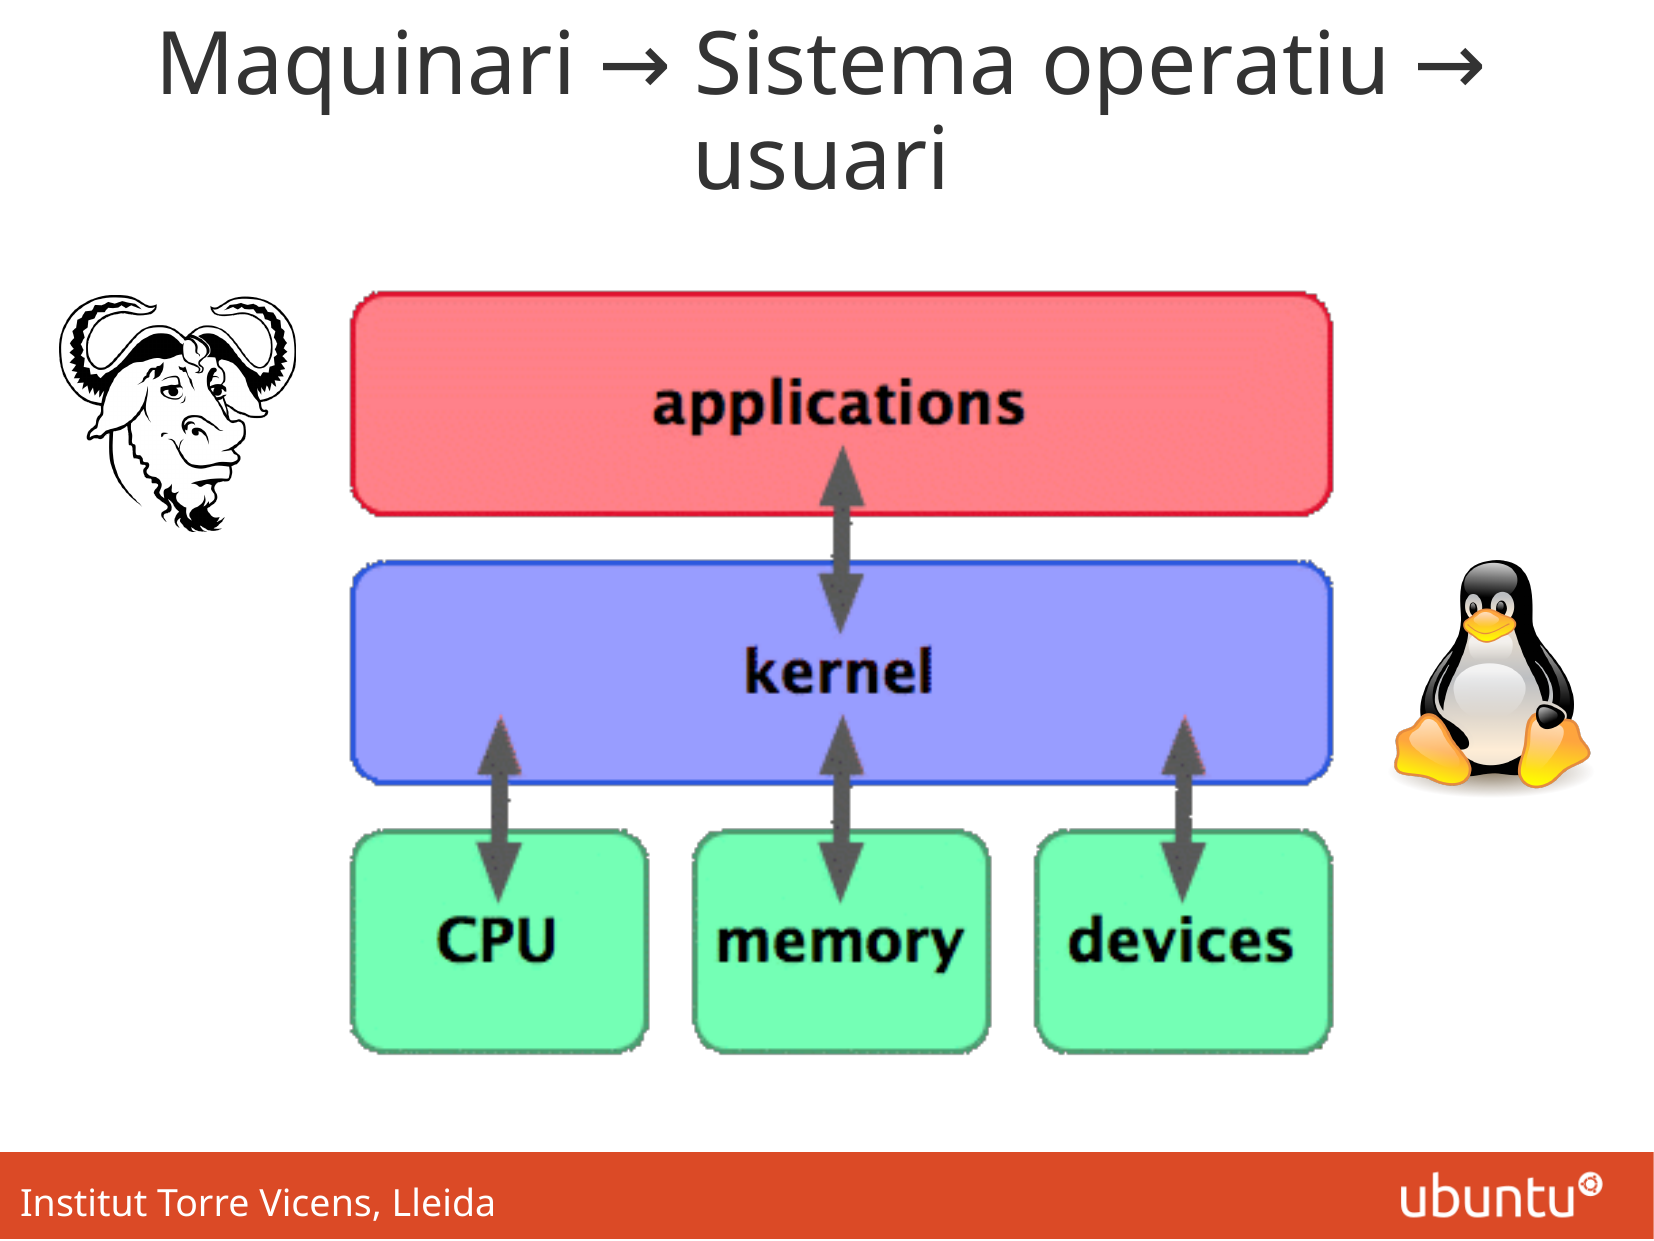

Maquinari → Sistema operatiu → usuari
Institut Torre Vicens, Lleida 17/05/2014